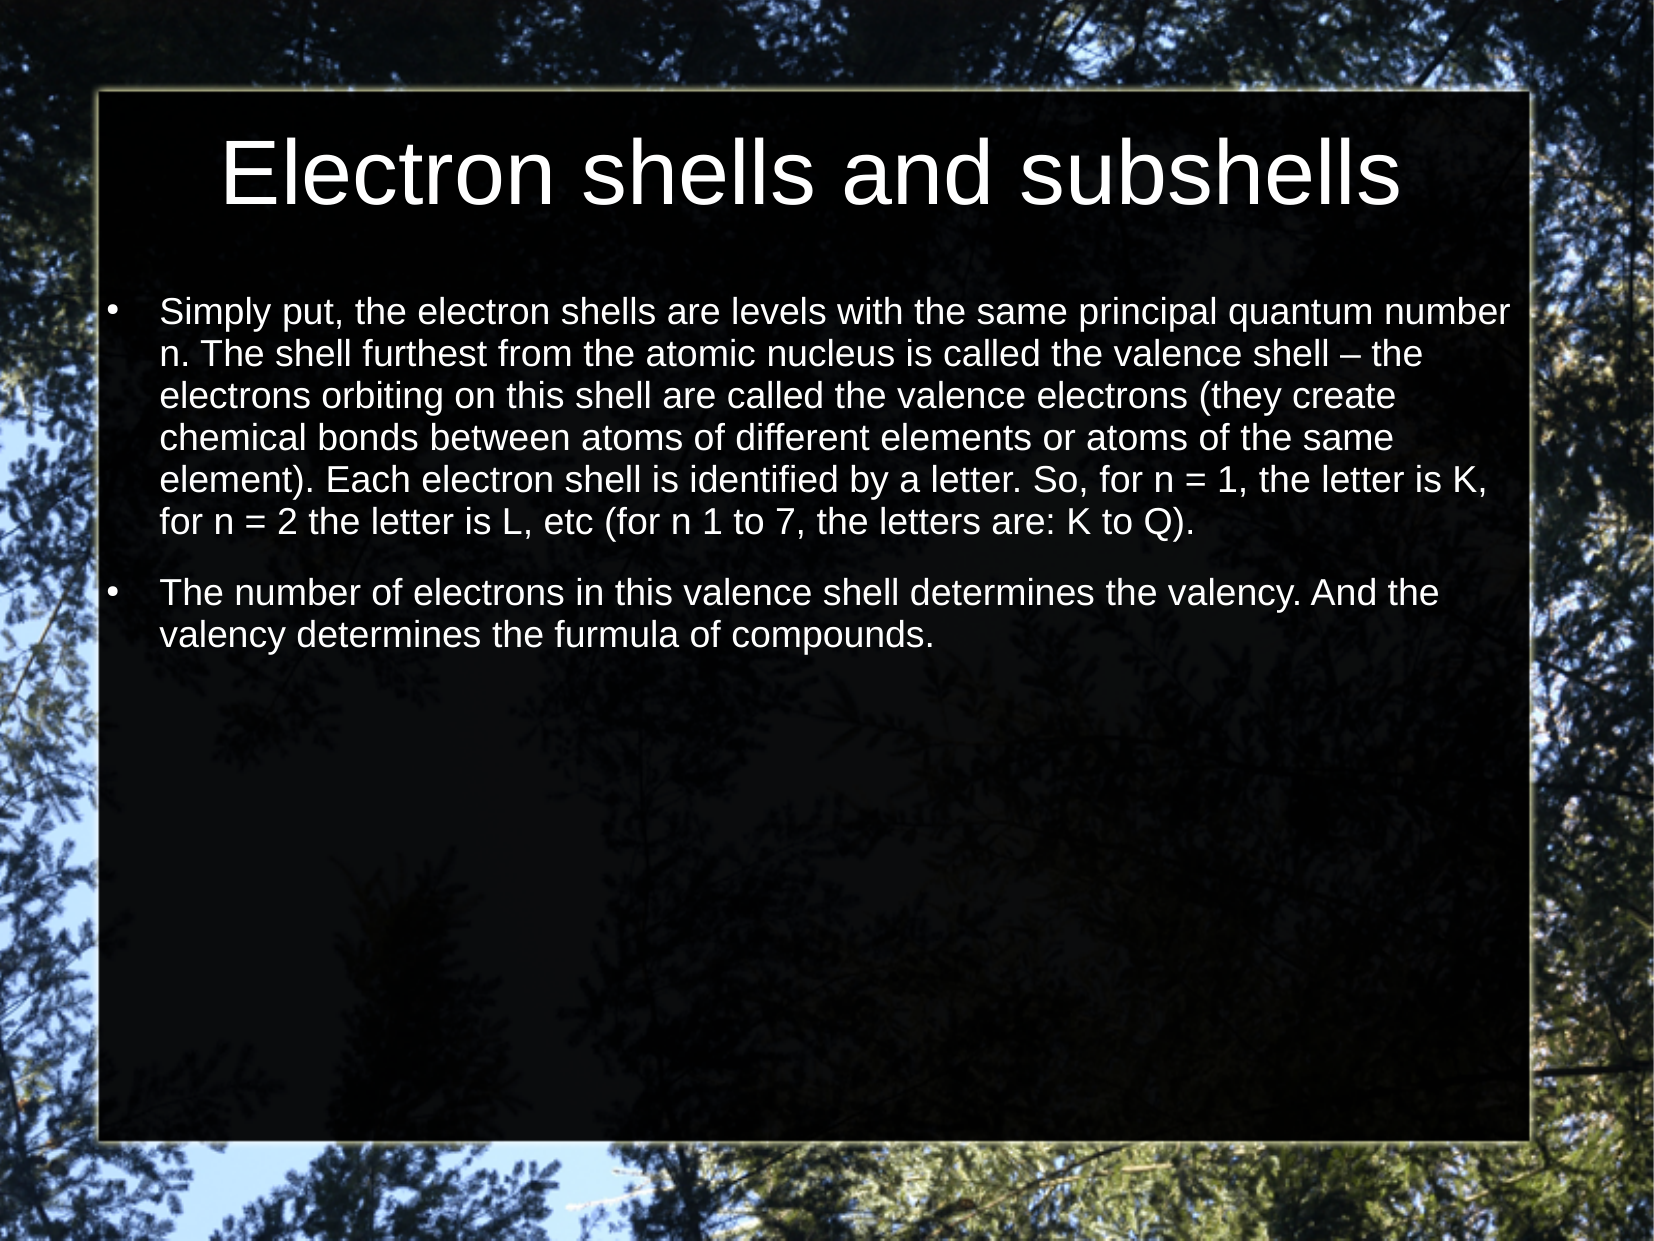

# Electron shells and subshells
Simply put, the electron shells are levels with the same principal quantum number n. The shell furthest from the atomic nucleus is called the valence shell – the electrons orbiting on this shell are called the valence electrons (they create chemical bonds between atoms of different elements or atoms of the same element). Each electron shell is identified by a letter. So, for n = 1, the letter is K, for n = 2 the letter is L, etc (for n 1 to 7, the letters are: K to Q).
The number of electrons in this valence shell determines the valency. And the valency determines the furmula of compounds.